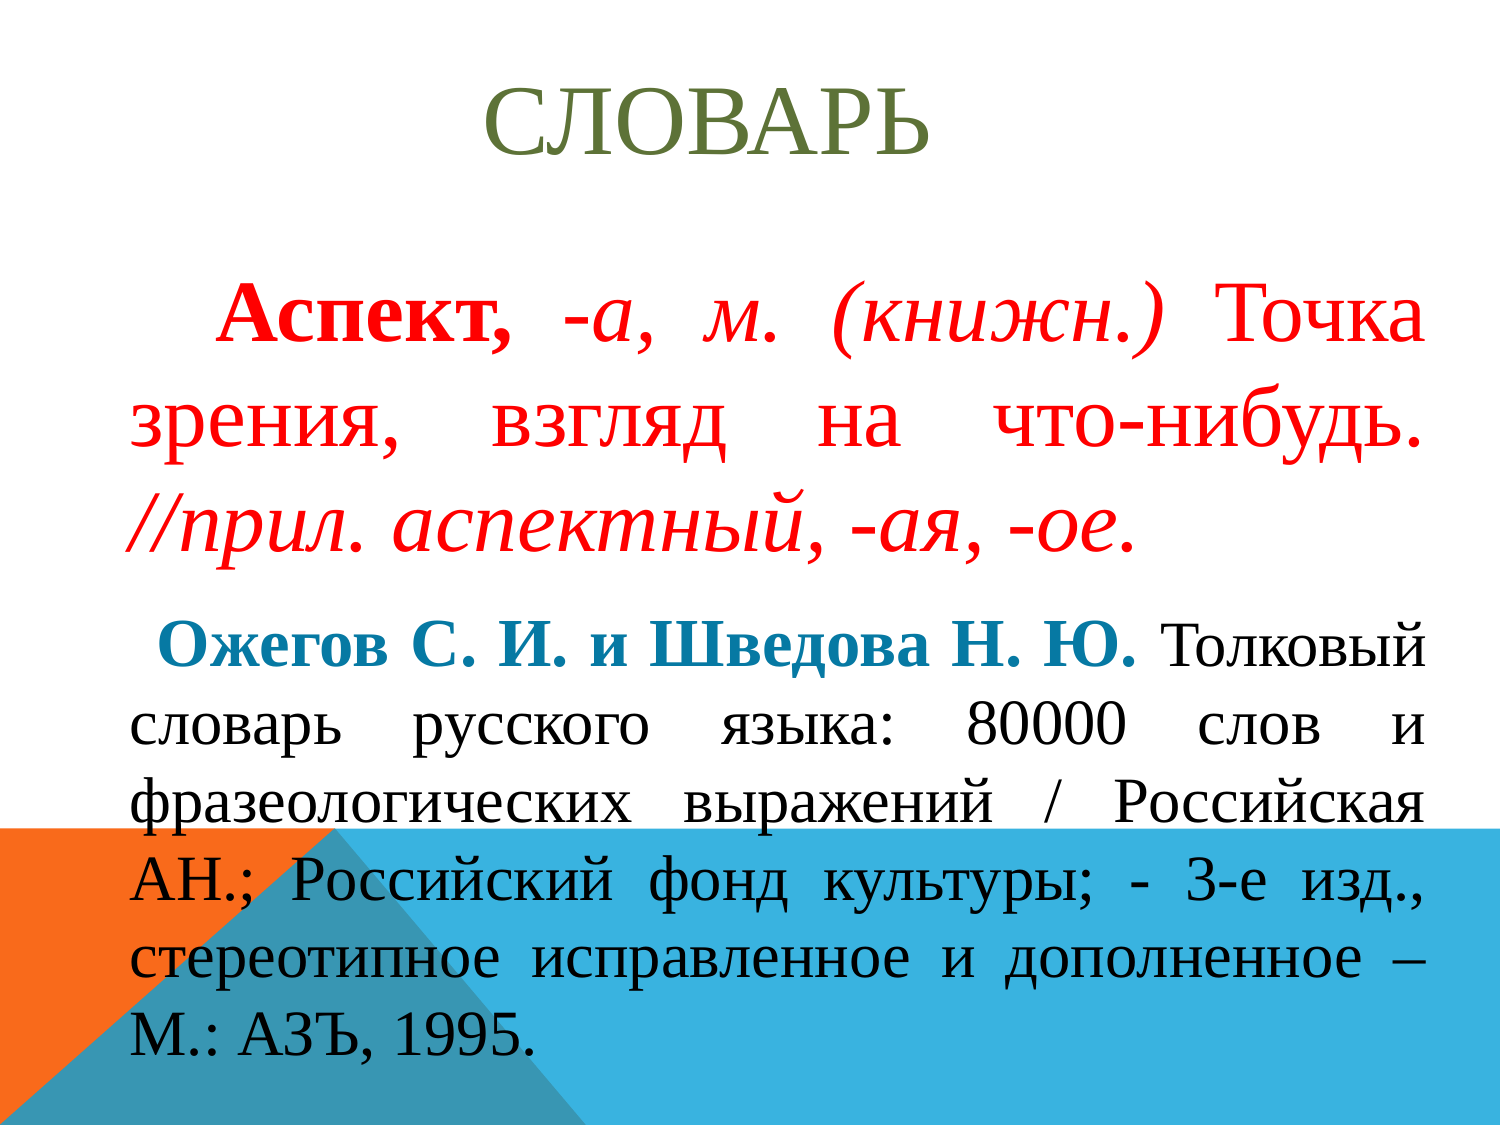

СЛОВАРЬ
#
 Аспект, -а, м. (книжн.) Точка зрения, взгляд на что-нибудь. //прил. аспектный, -ая, -ое.
 Ожегов С. И. и Шведова Н. Ю. Толковый словарь русского языка: 80000 слов и фразеологических выражений / Российская АН.; Российский фонд культуры; - 3-е изд., стереотипное исправленное и дополненное – М.: АЗЪ, 1995.